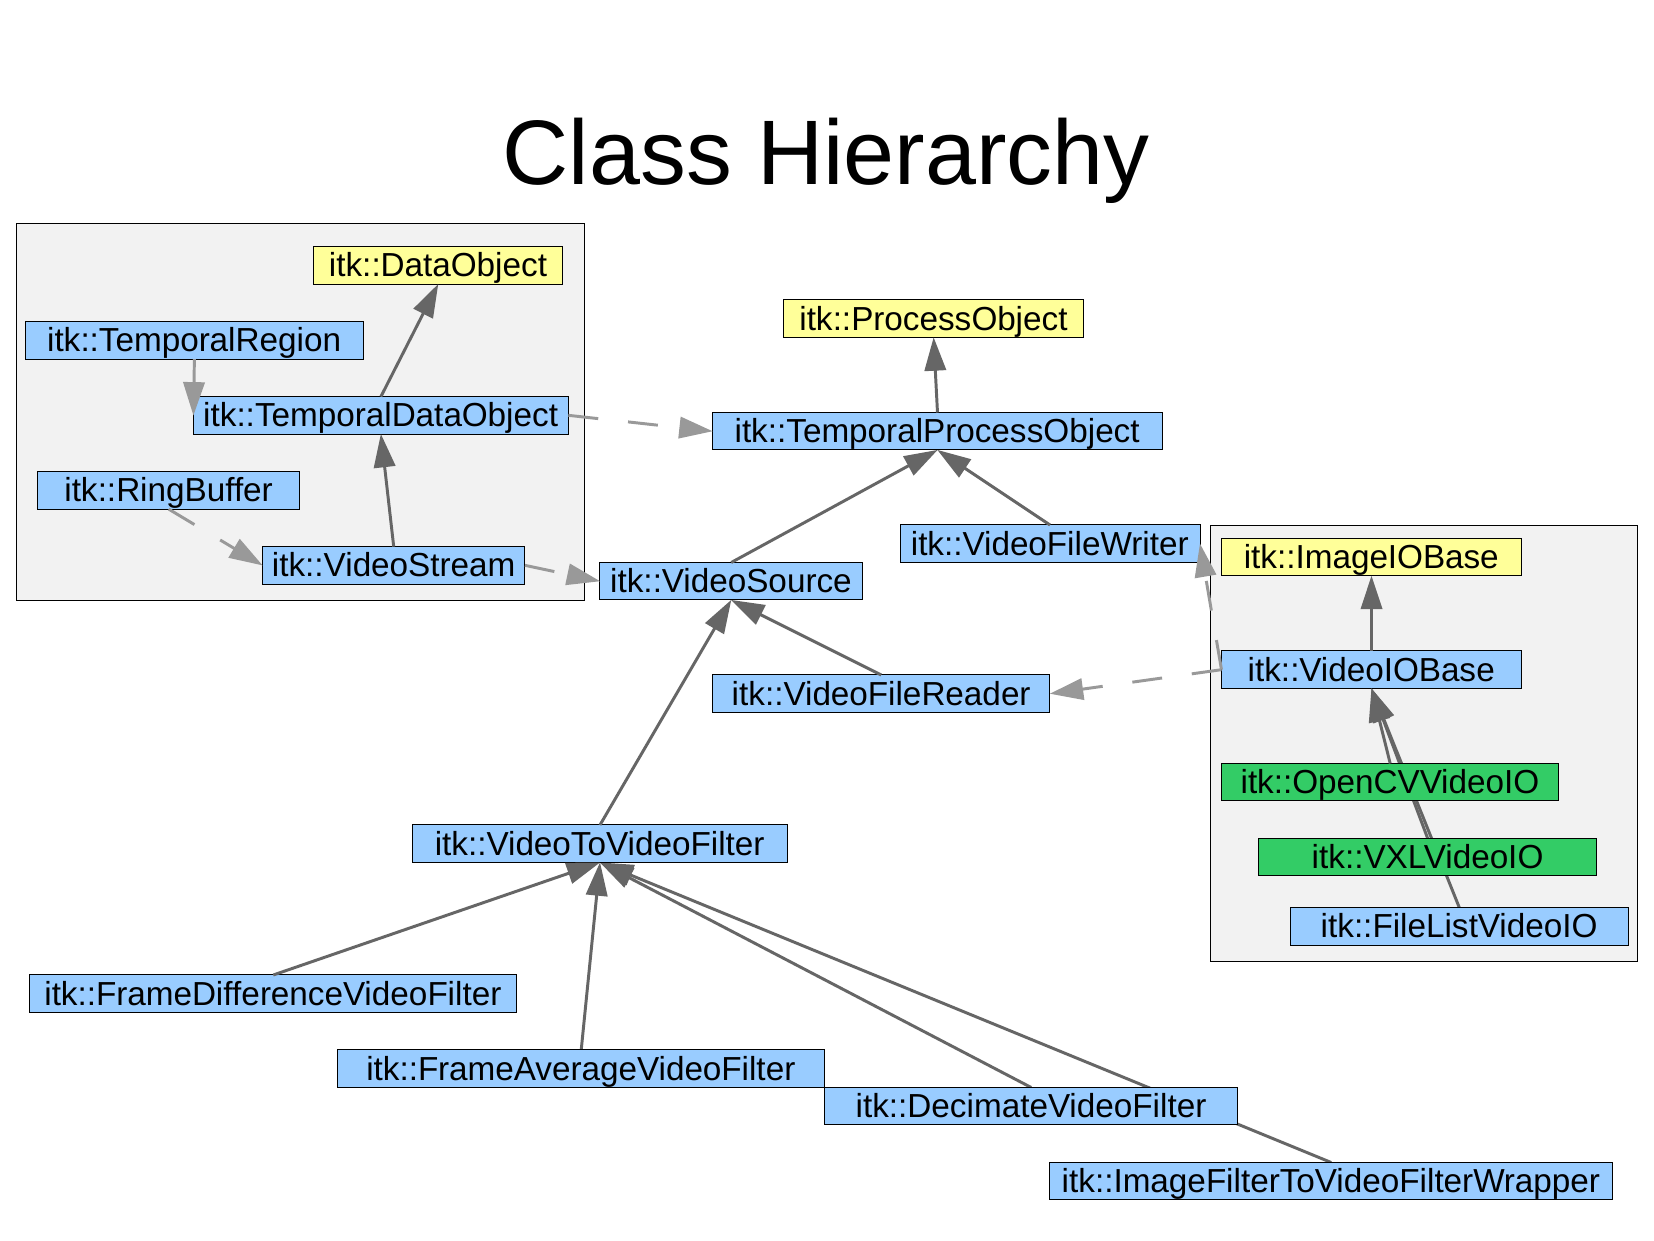

# Class Hierarchy
itk::DataObject
itk::ProcessObject
itk::TemporalRegion
itk::TemporalDataObject
itk::TemporalProcessObject
itk::RingBuffer
itk::VideoFileWriter
itk::ImageIOBase
itk::VideoIOBase
itk::OpenCVVideoIO
itk::VXLVideoIO
itk::FileListVideoIO
itk::VideoStream
itk::VideoSource
itk::VideoFileReader
itk::VideoToVideoFilter
itk::FrameDifferenceVideoFilter
itk::FrameAverageVideoFilter
itk::DecimateVideoFilter
itk::ImageFilterToVideoFilterWrapper